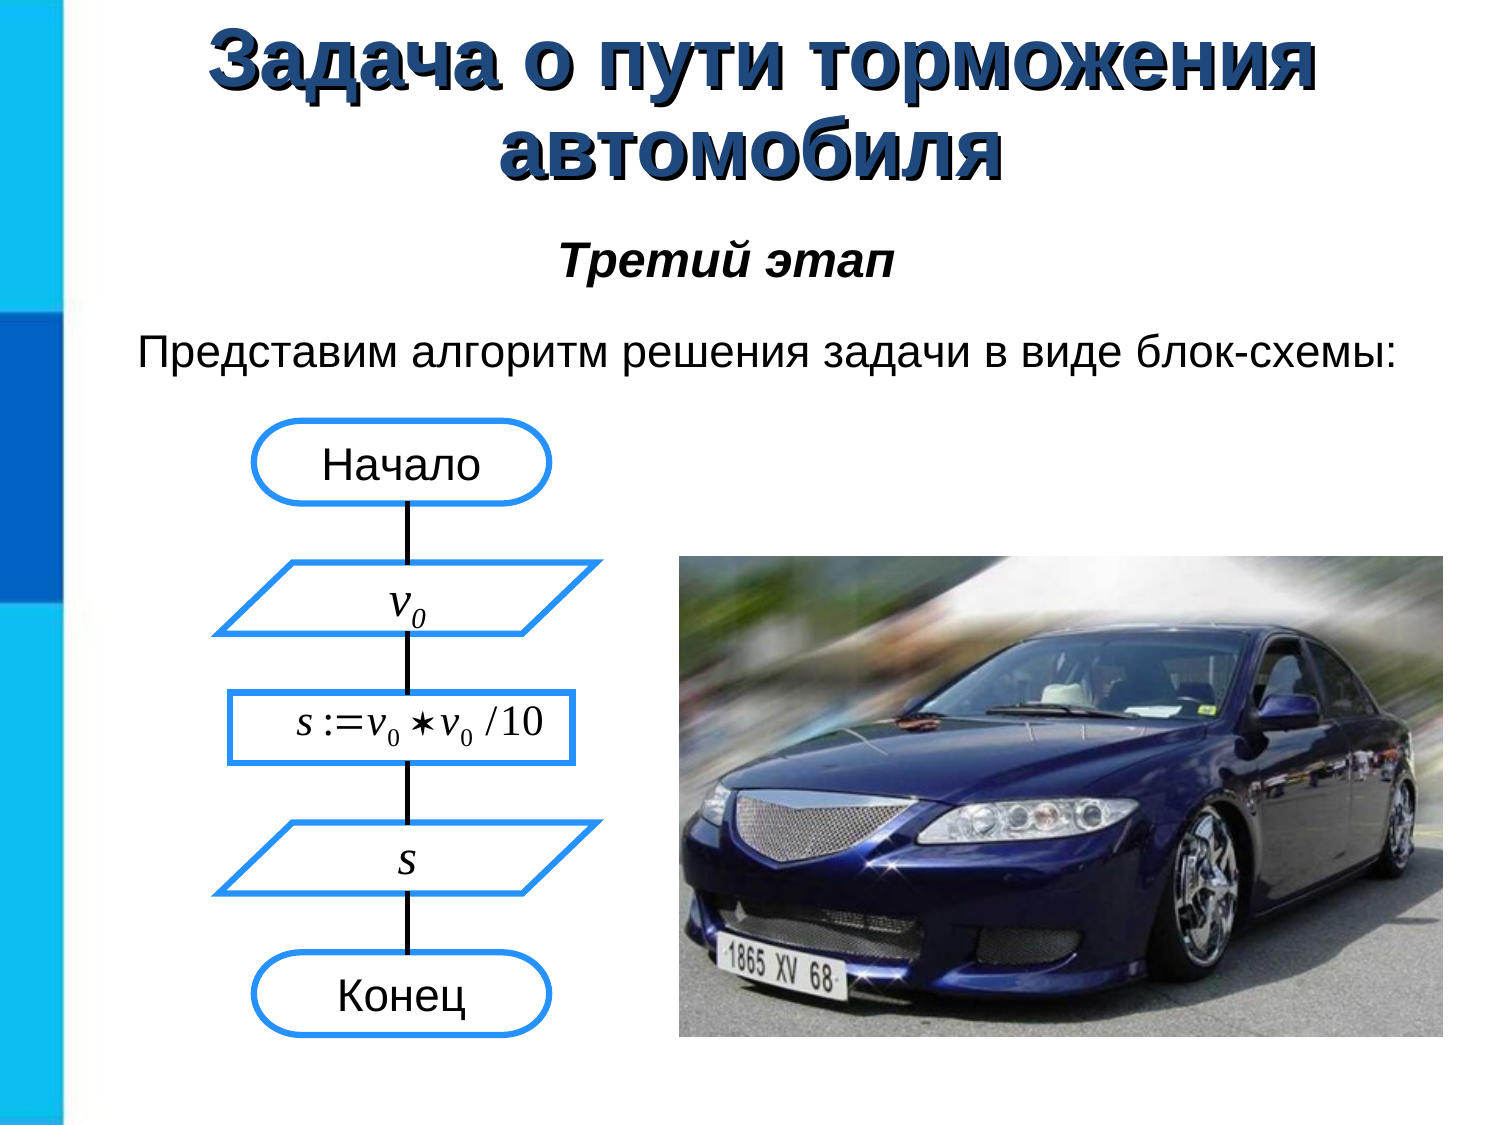

Задача о пути торможения автомобиля
Третий этап
Представим алгоритм решения задачи в виде блок-схемы:
Начало
v0
s
Конец